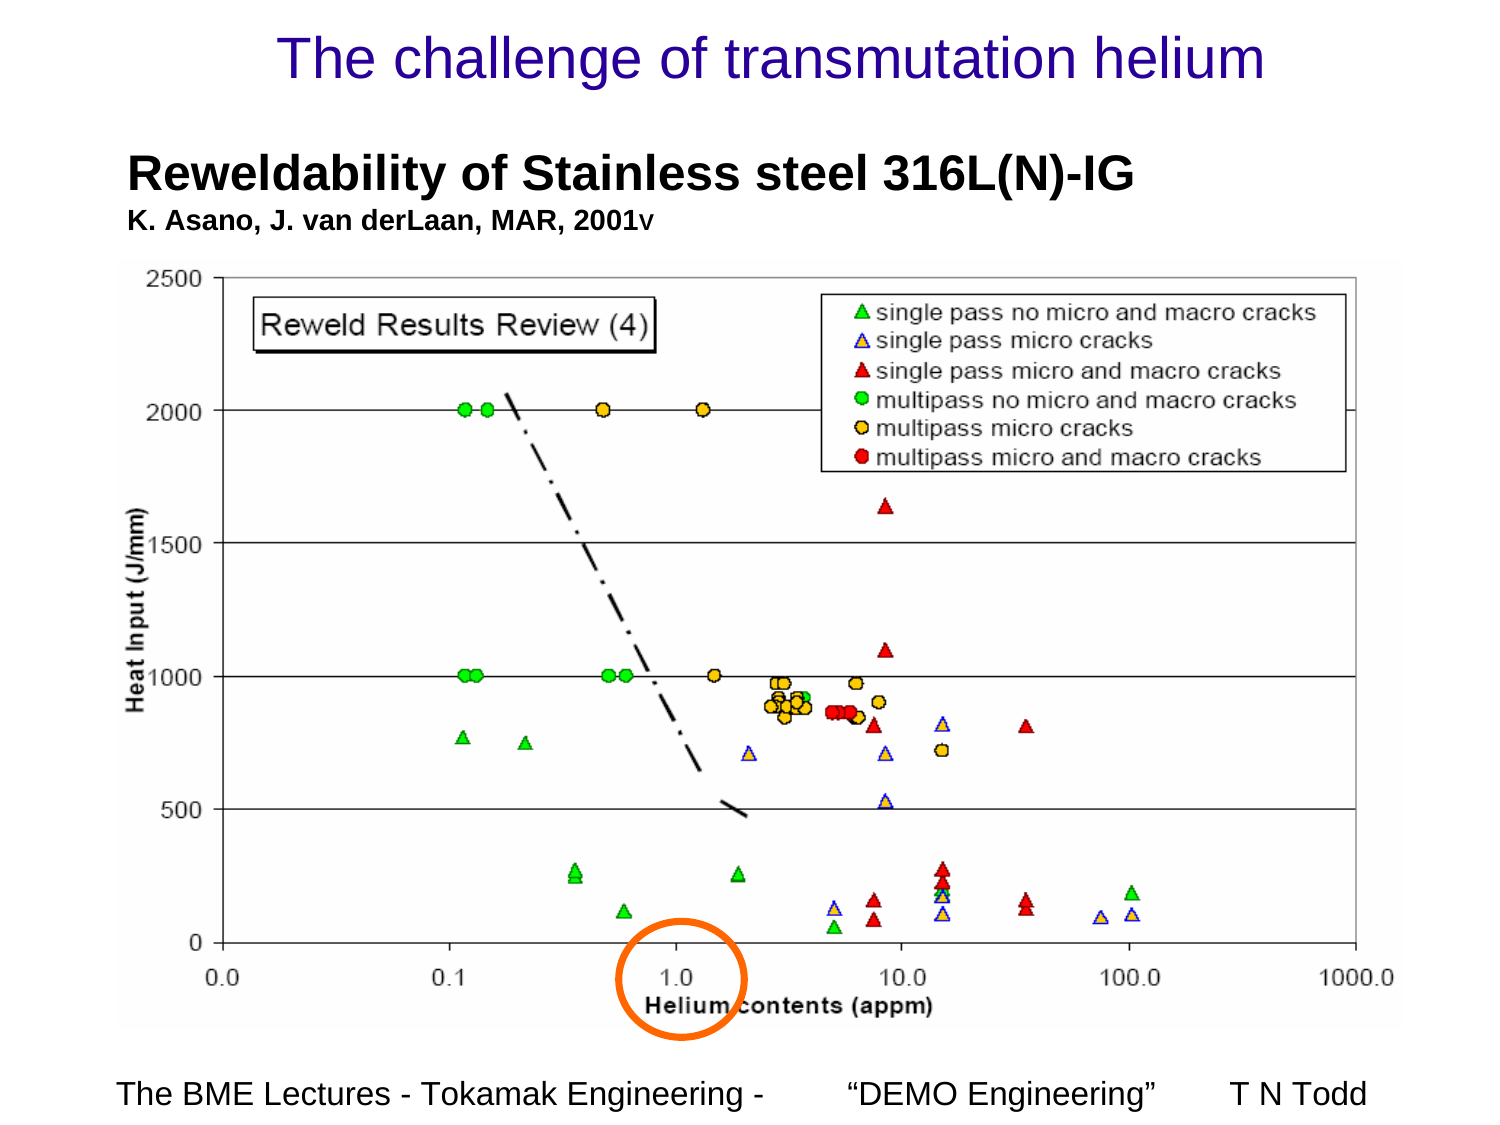

The challenge of transmutation helium
Reweldability of Stainless steel 316L(N)-IG
K. Asano, J. van derLaan, MAR, 2001V